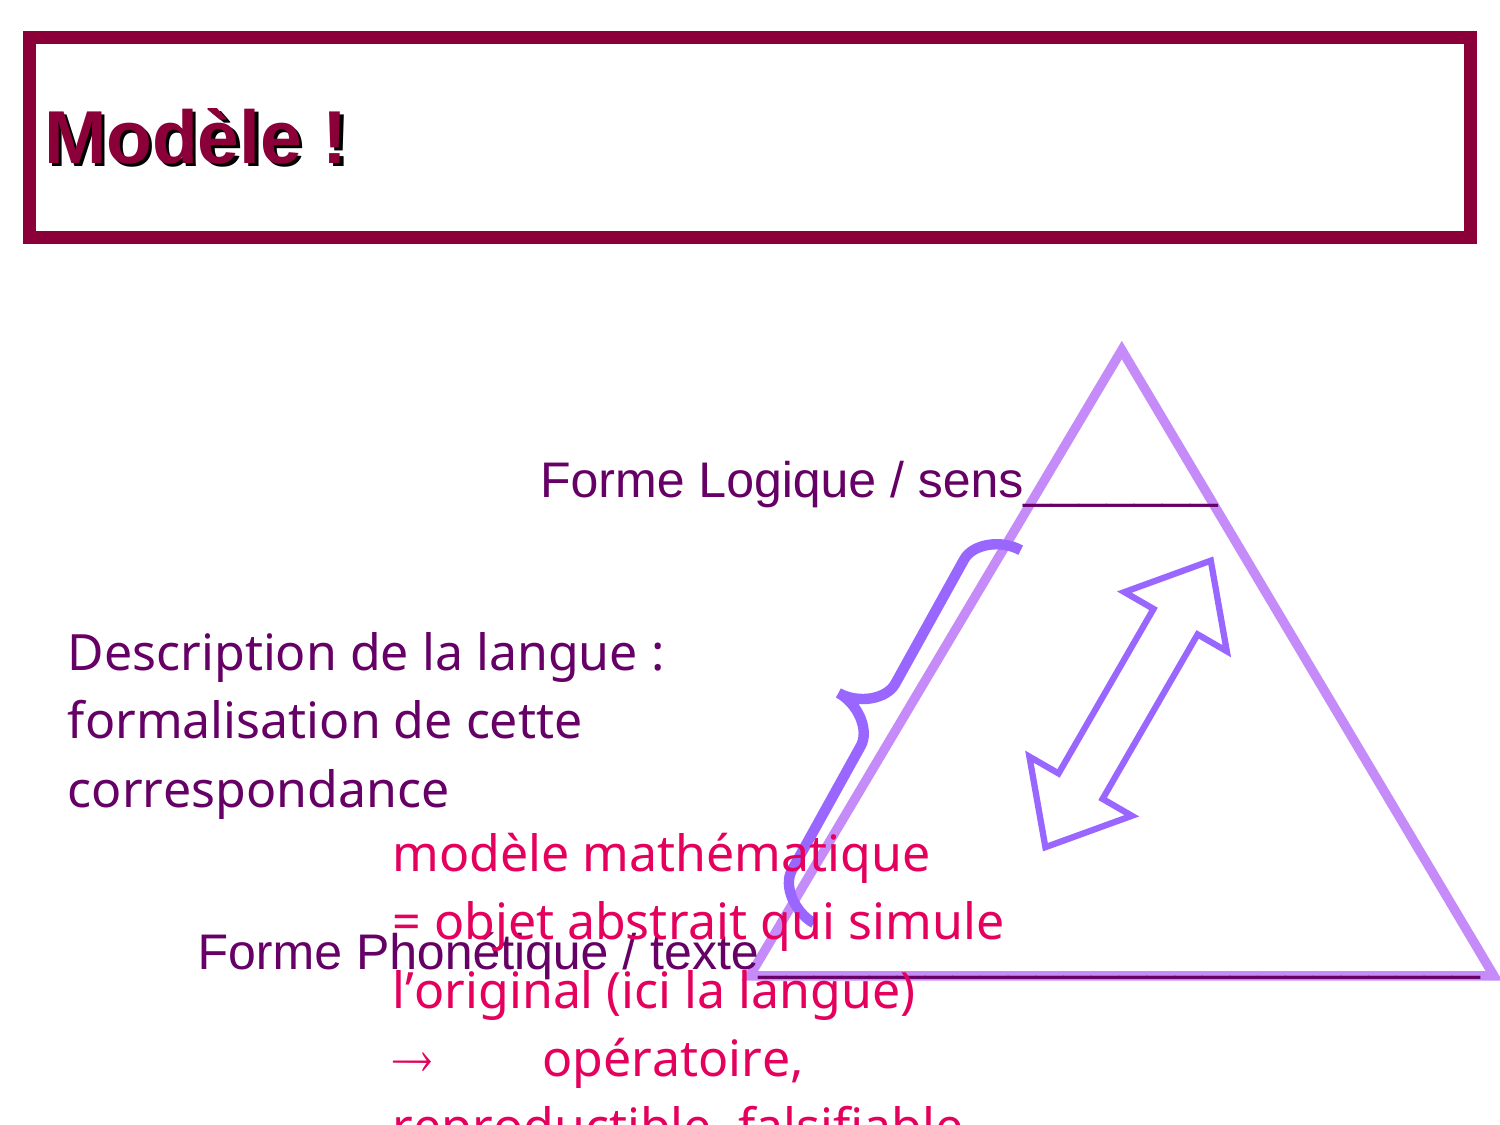

# Modèle !
Forme Logique / sens_______
Forme Phonétique / texte__________________________
Description de la langue :
formalisation de cette correspondance
modèle mathématique
= objet abstrait qui simule l’original (ici la langue)
 	opératoire, 	reproductible, falsifiable